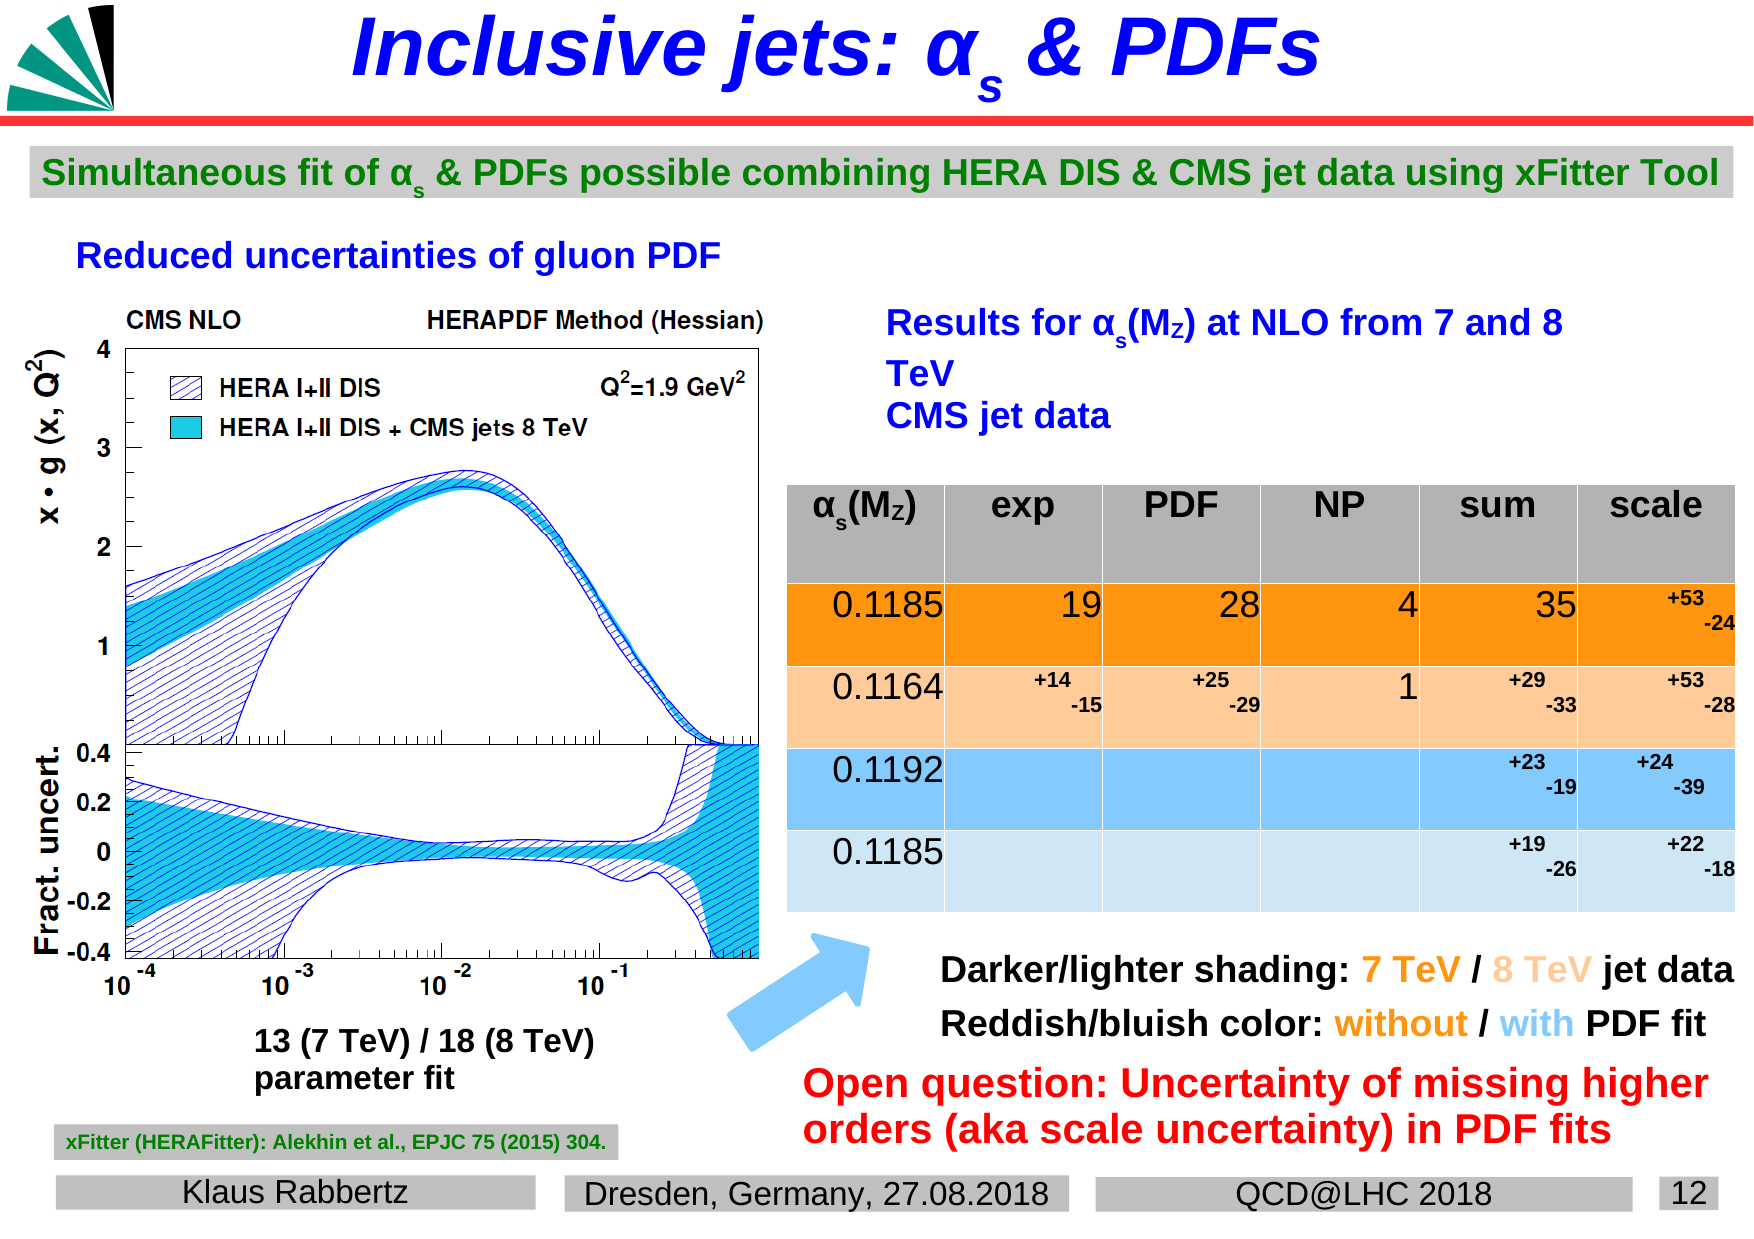

# Inclusive jets: αs & PDFs
Simultaneous fit of αs & PDFs possible combining HERA DIS & CMS jet data using xFitter Tool
Reduced uncertainties of gluon PDF
Results for αs(MZ) at NLO from 7 and 8 TeV
CMS jet data
| αs(MZ) | exp | PDF | NP | sum | scale |
| --- | --- | --- | --- | --- | --- |
| 0.1185 | 19 | 28 | 4 | 35 | +53-24 |
| 0.1164 | +14-15 | +25-29 | 1 | +29-33 | +53-28 |
| 0.1192 | | | | +23-19 | +24-39 |
| 0.1185 | | | | +19-26 | +22-18 |
Darker/lighter shading: 7 TeV / 8 TeV jet data
Reddish/bluish color: without / with PDF fit
13 (7 TeV) / 18 (8 TeV) parameter fit
Open question: Uncertainty of missing higher
orders (aka scale uncertainty) in PDF fits
xFitter (HERAFitter): Alekhin et al., EPJC 75 (2015) 304.